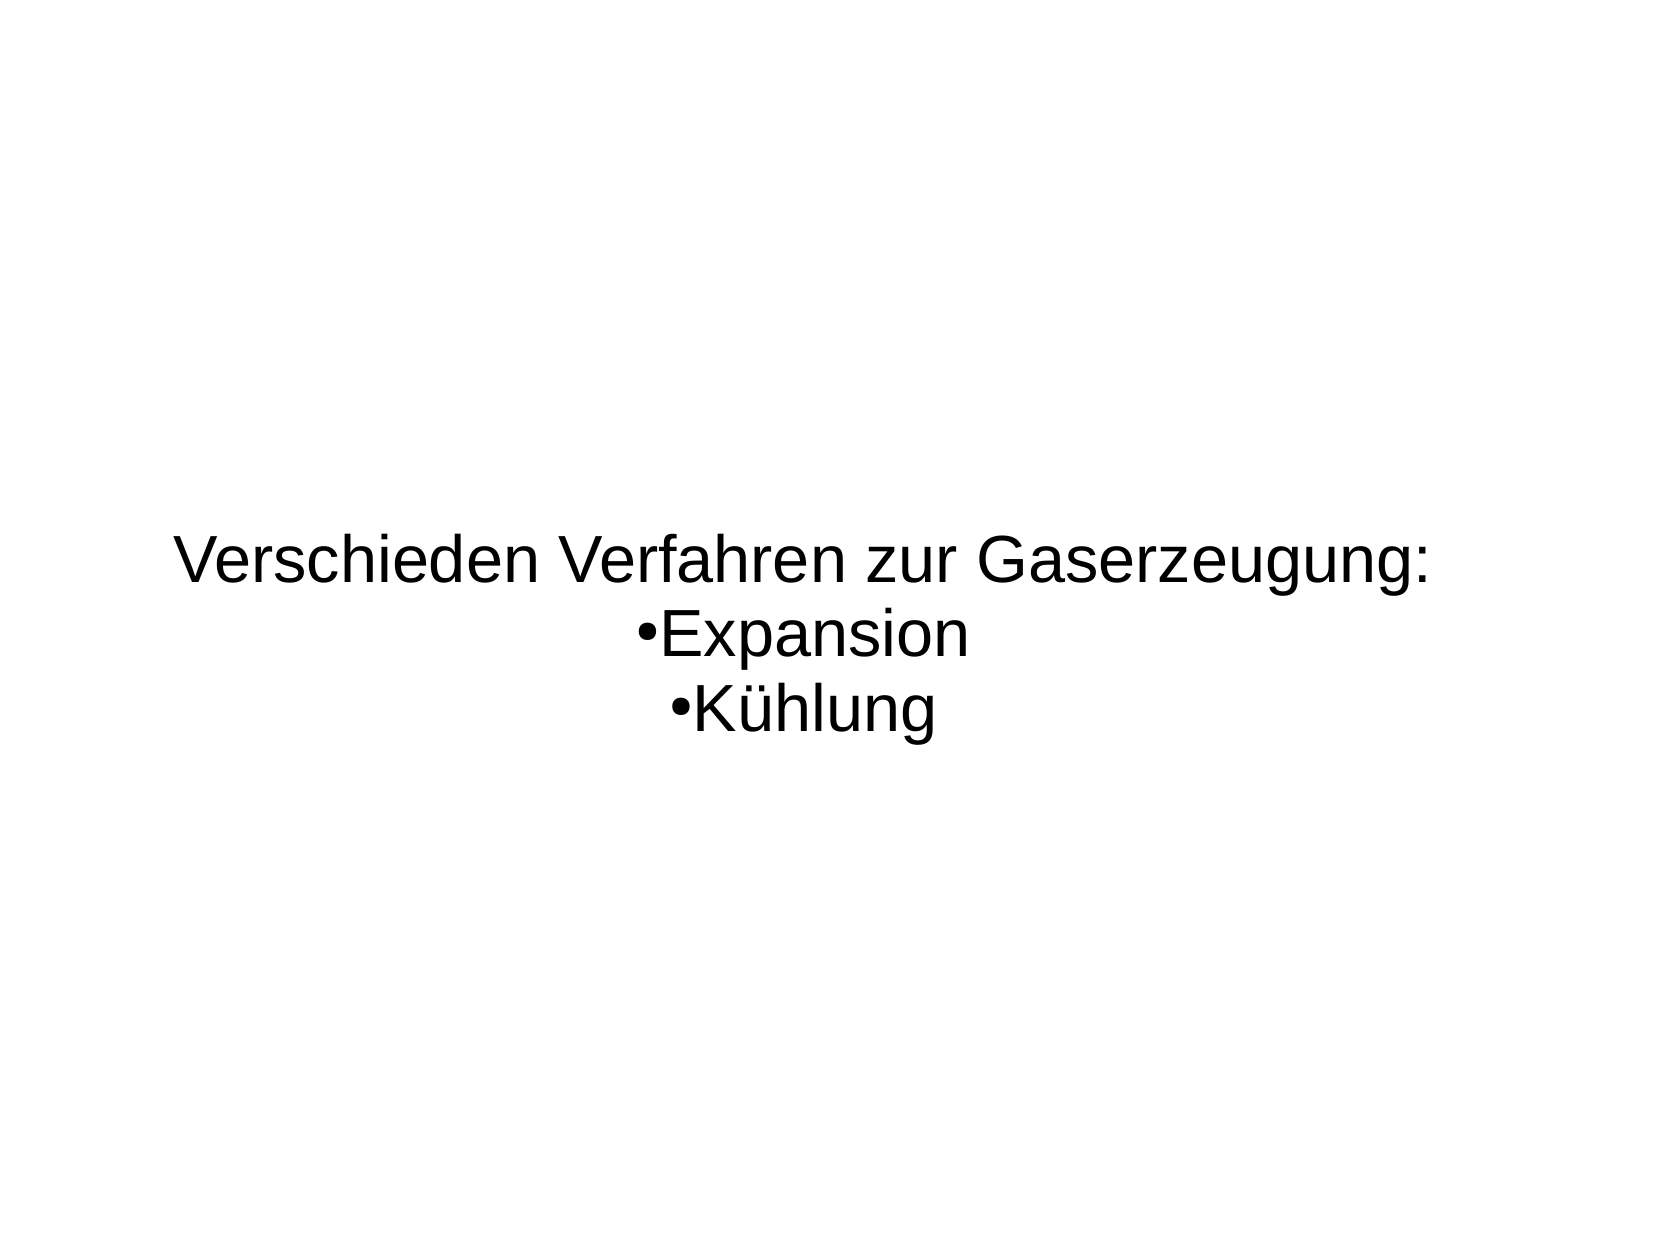

#
Verschieden Verfahren zur Gaserzeugung:
Expansion
Kühlung